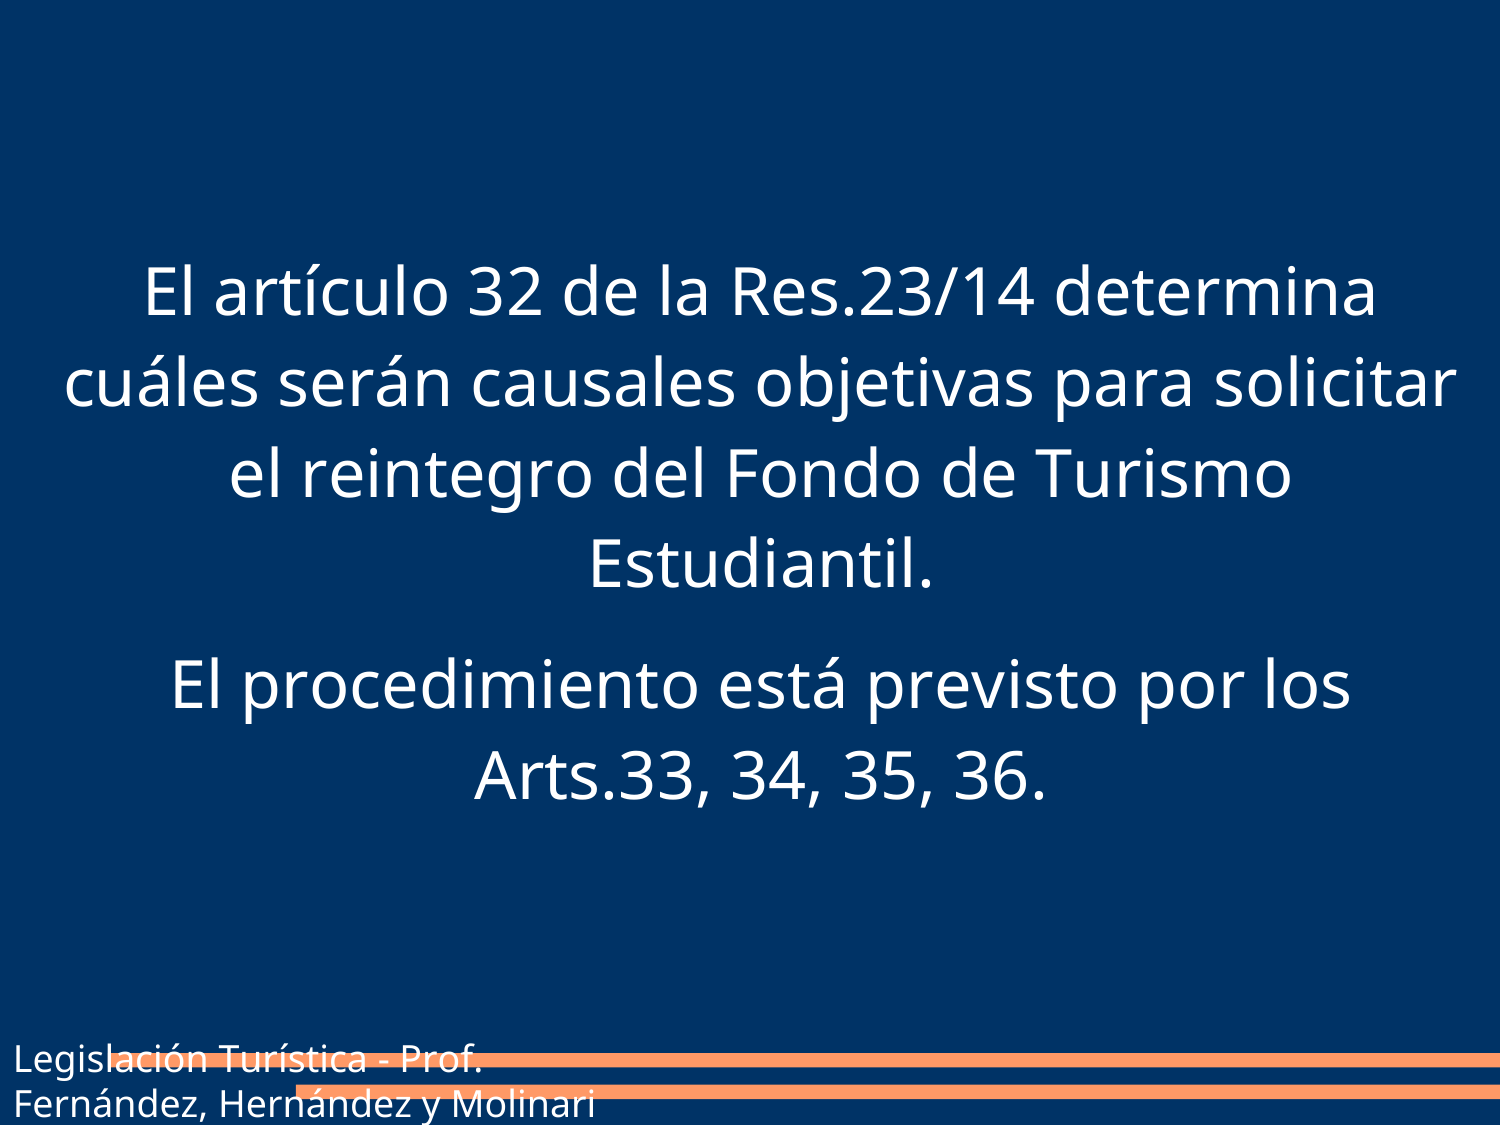

# El artículo 32 de la Res.23/14 determina cuáles serán causales objetivas para solicitar el reintegro del Fondo de Turismo Estudiantil.
El procedimiento está previsto por los Arts.33, 34, 35, 36.
Legislación Turística - Prof. Fernández, Hernández y Molinari